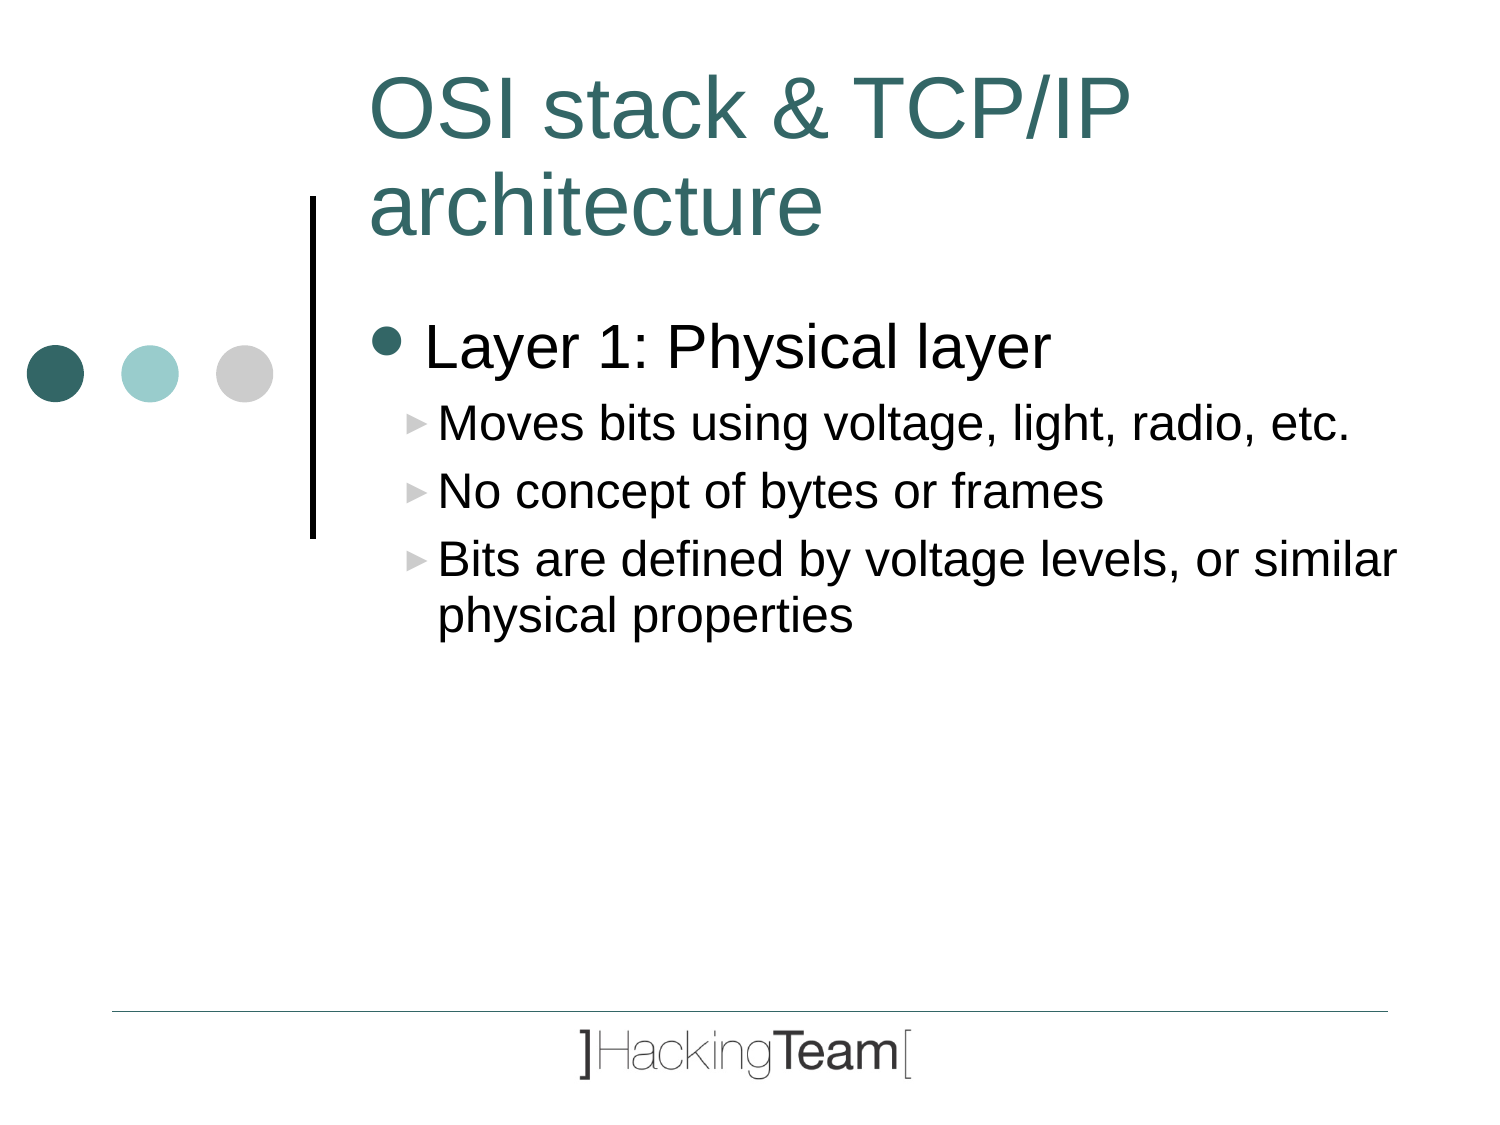

# OSI stack & TCP/IP architecture
Layer 1: Physical layer
Moves bits using voltage, light, radio, etc.
No concept of bytes or frames
Bits are defined by voltage levels, or similar physical properties